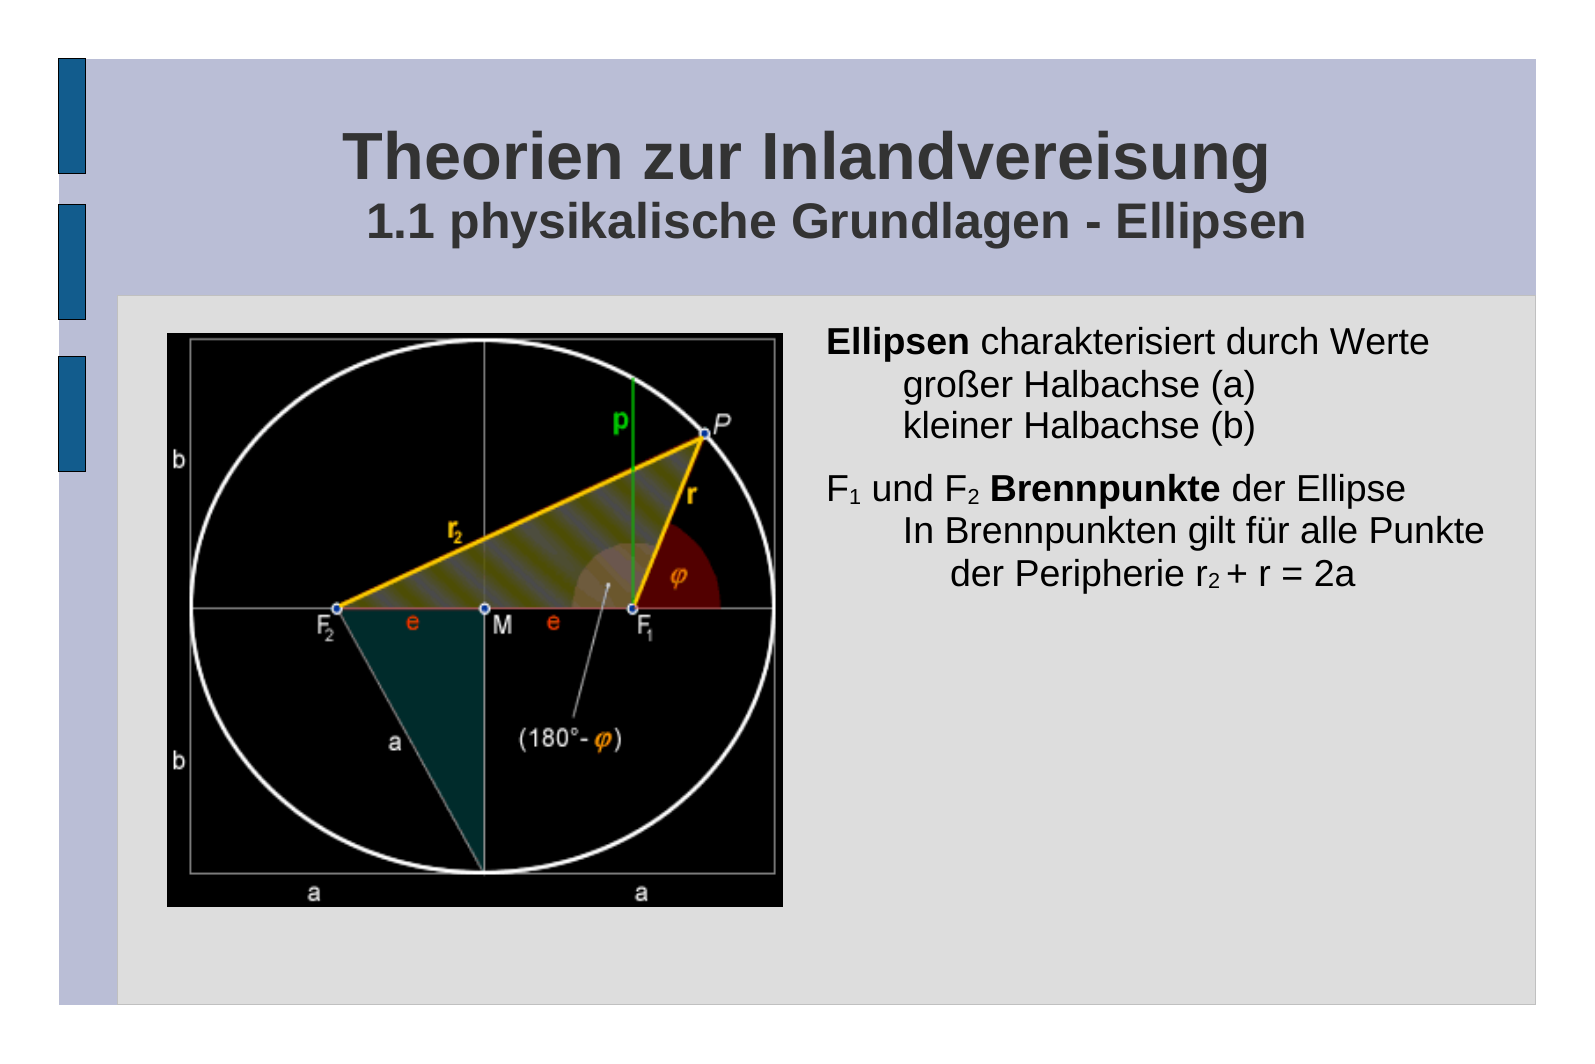

# Theorien zur Inlandvereisung 1.1 physikalische Grundlagen - Ellipsen
Ellipsen charakterisiert durch Werte
großer Halbachse (a)
kleiner Halbachse (b)
F1 und F2 Brennpunkte der Ellipse
In Brennpunkten gilt für alle Punkte der Peripherie r2 + r = 2a